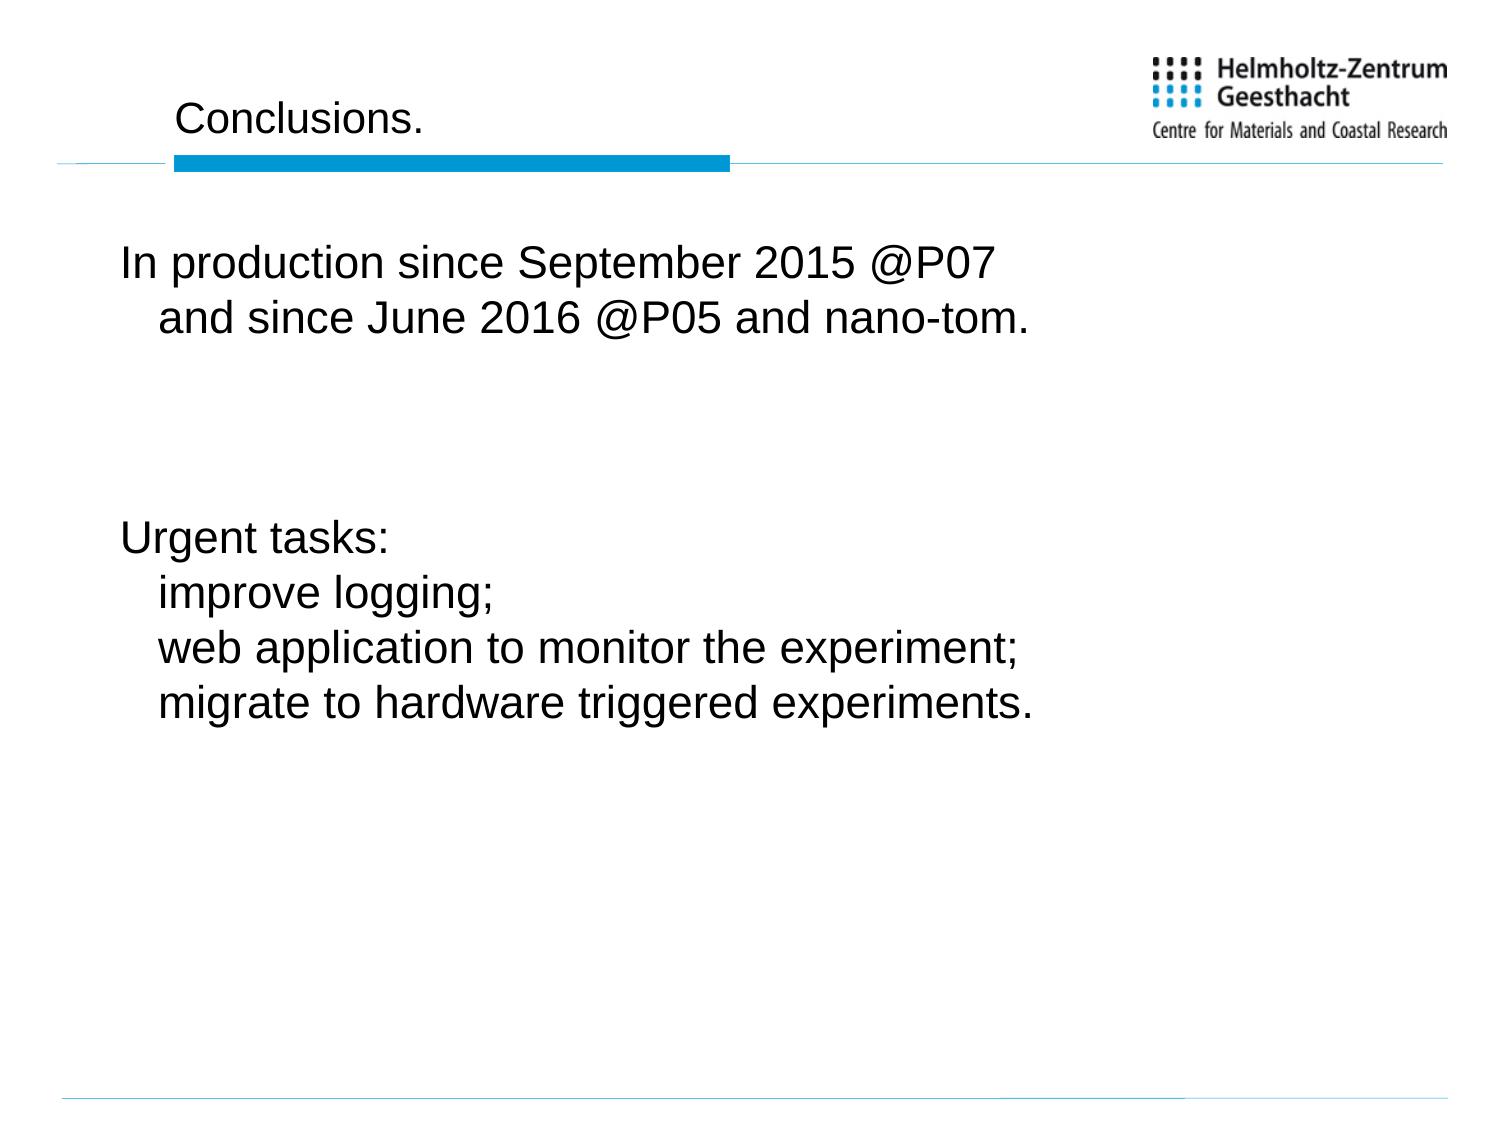

Conclusions.
In production since September 2015 @P07
 and since June 2016 @P05 and nano-tom.
Urgent tasks:
 improve logging;
 web application to monitor the experiment;
 migrate to hardware triggered experiments.